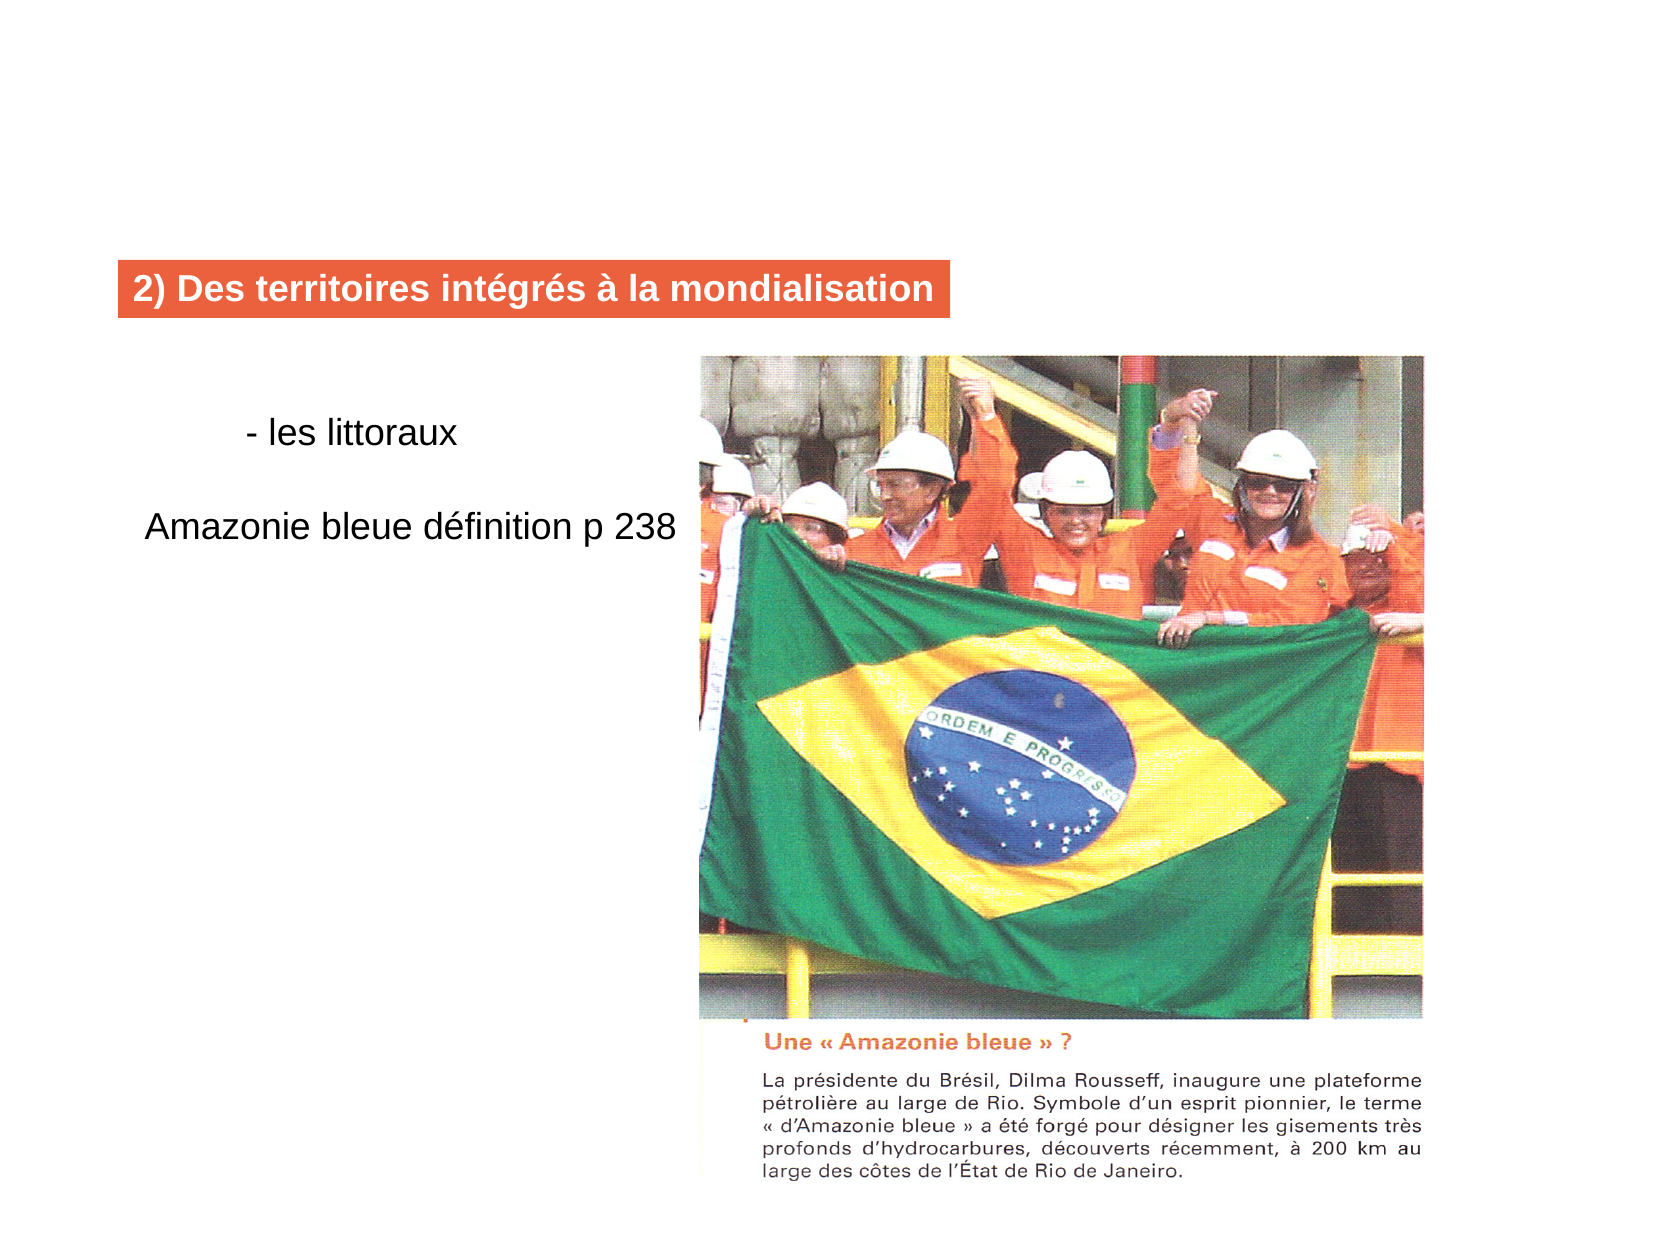

2) Des territoires intégrés à la mondialisation
- les littoraux
Amazonie bleue définition p 238